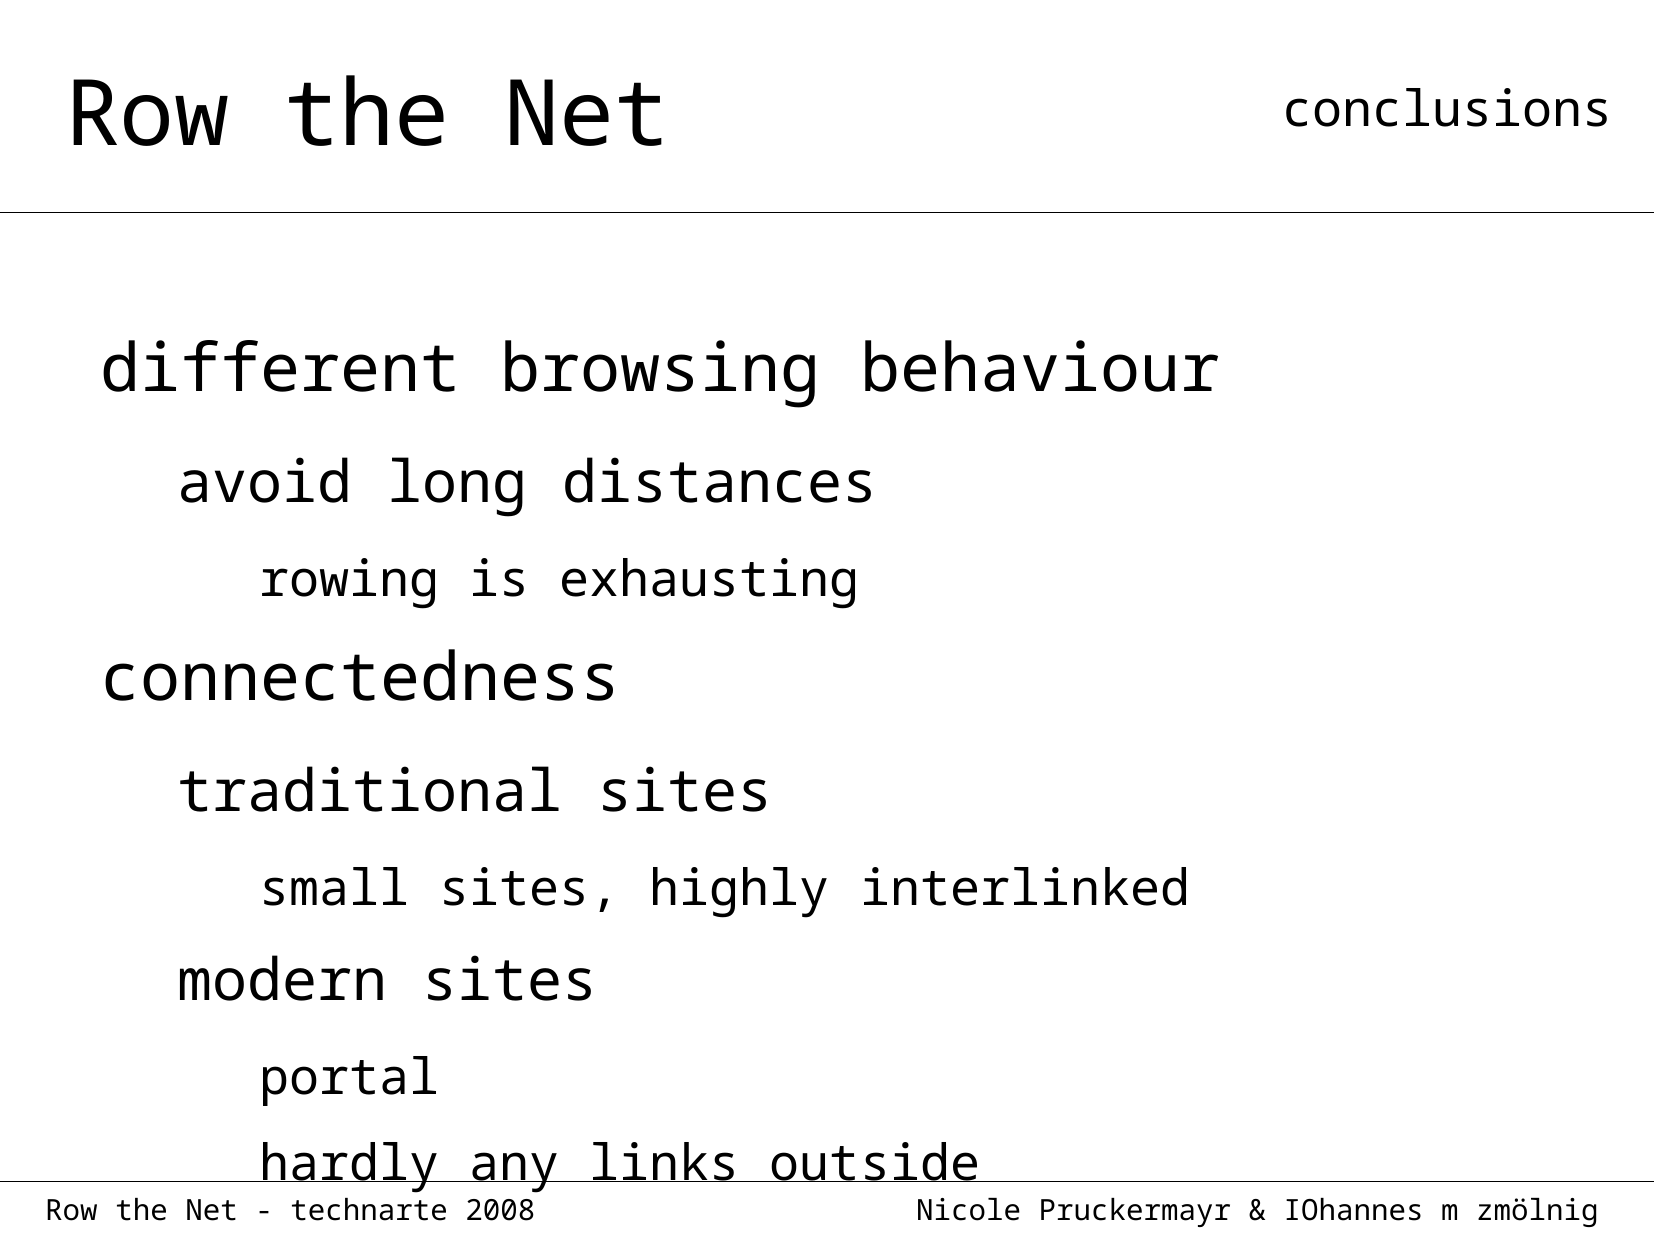

# conclusions
different browsing behaviour
avoid long distances
rowing is exhausting
connectedness
traditional sites
small sites, highly interlinked
modern sites
portal
hardly any links outside